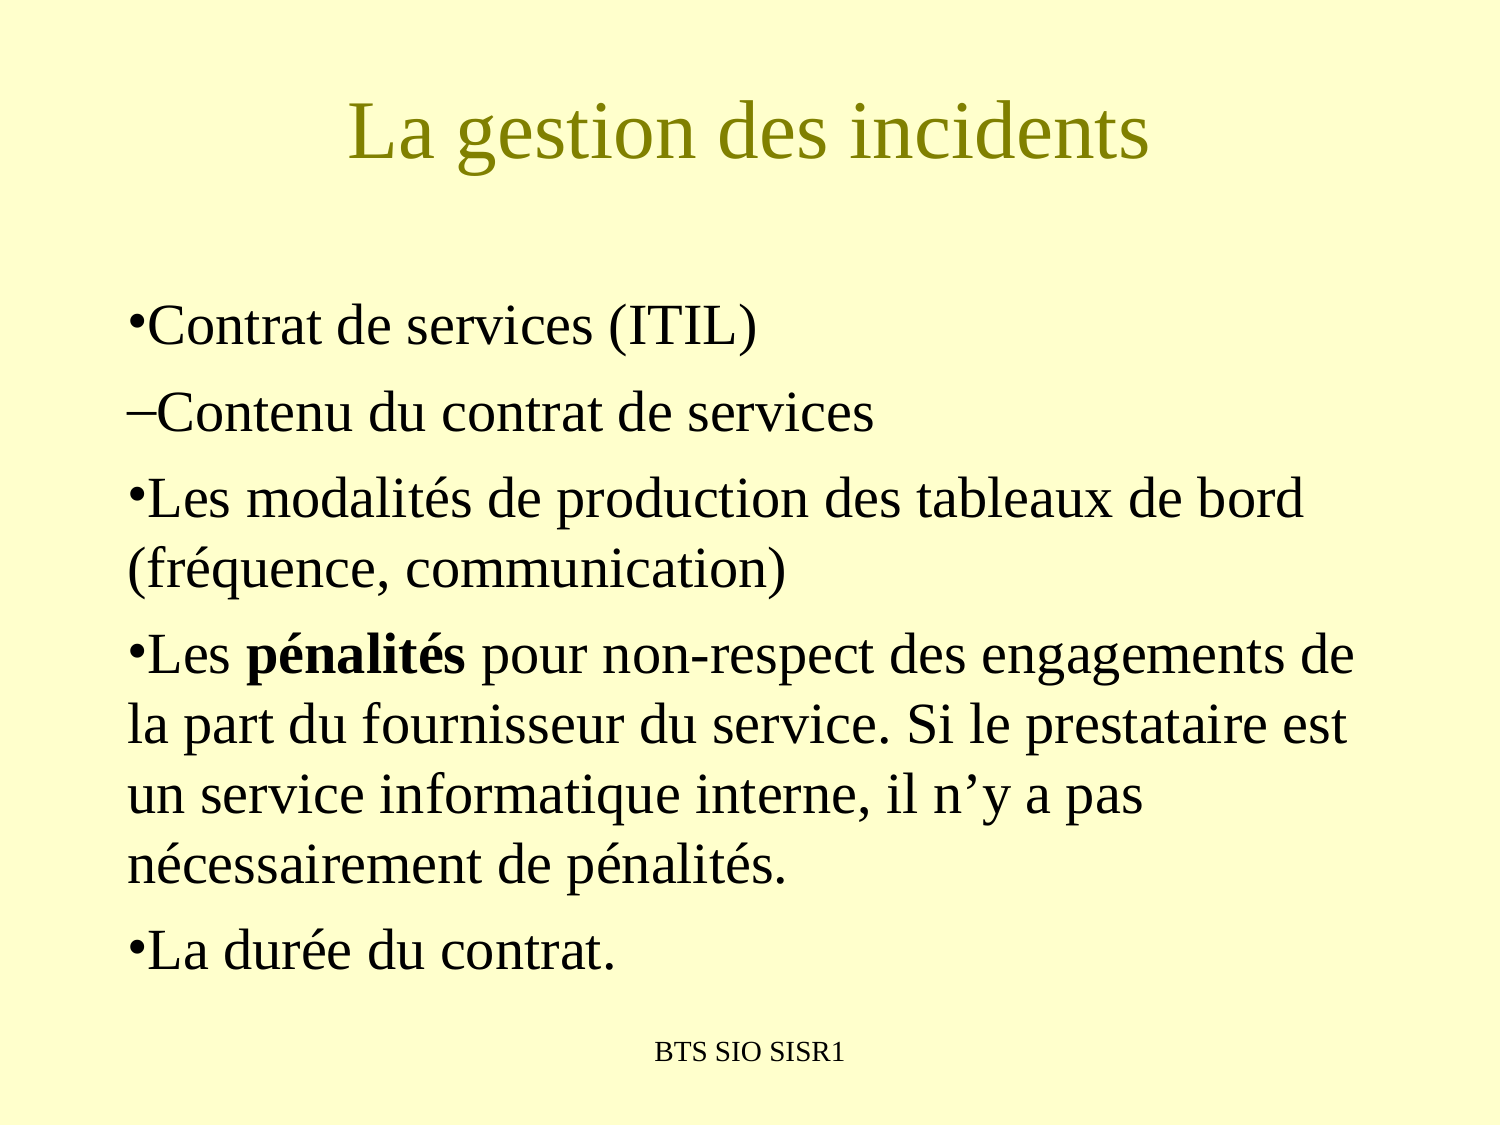

# Contrat de services (ITIL)
Contenu du contrat de services
Les modalités de production des tableaux de bord (fréquence, communication)
Les pénalités pour non-respect des engagements de la part du fournisseur du service. Si le prestataire est un service informatique interne, il n’y a pas nécessairement de pénalités.
La durée du contrat.
BTS SIO SISR1